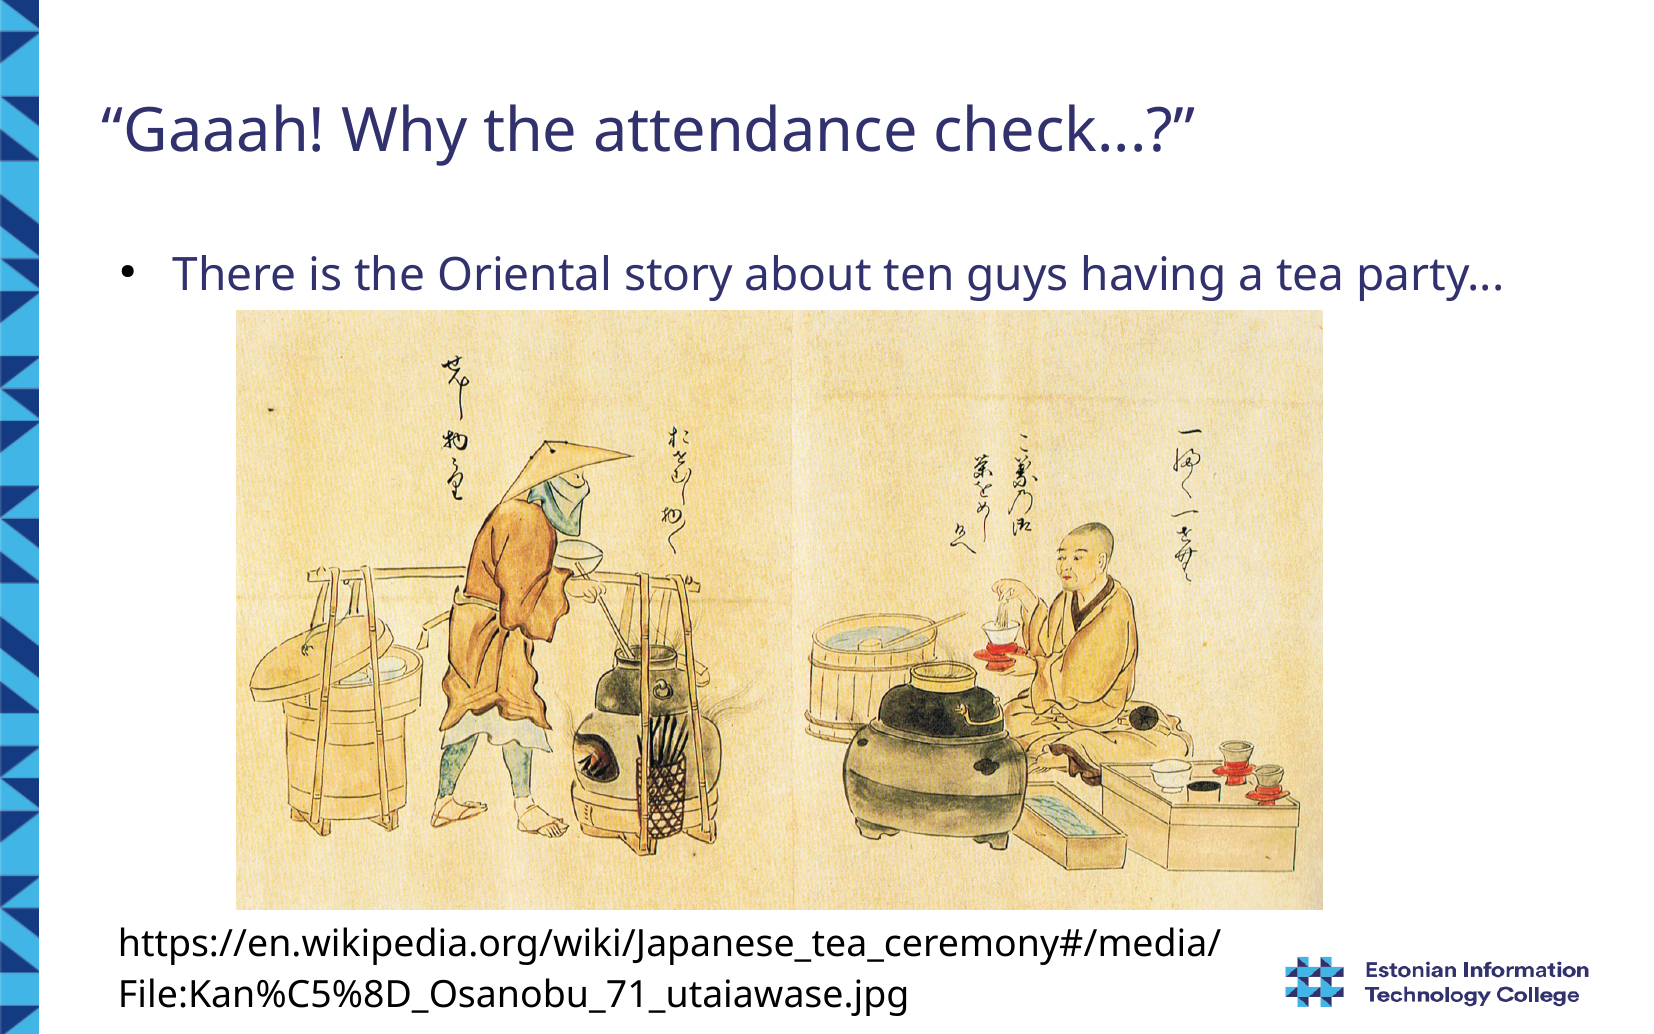

# “Gaaah! Why the attendance check...?”
There is the Oriental story about ten guys having a tea party...
https://en.wikipedia.org/wiki/Japanese_tea_ceremony#/media/File:Kan%C5%8D_Osanobu_71_utaiawase.jpg